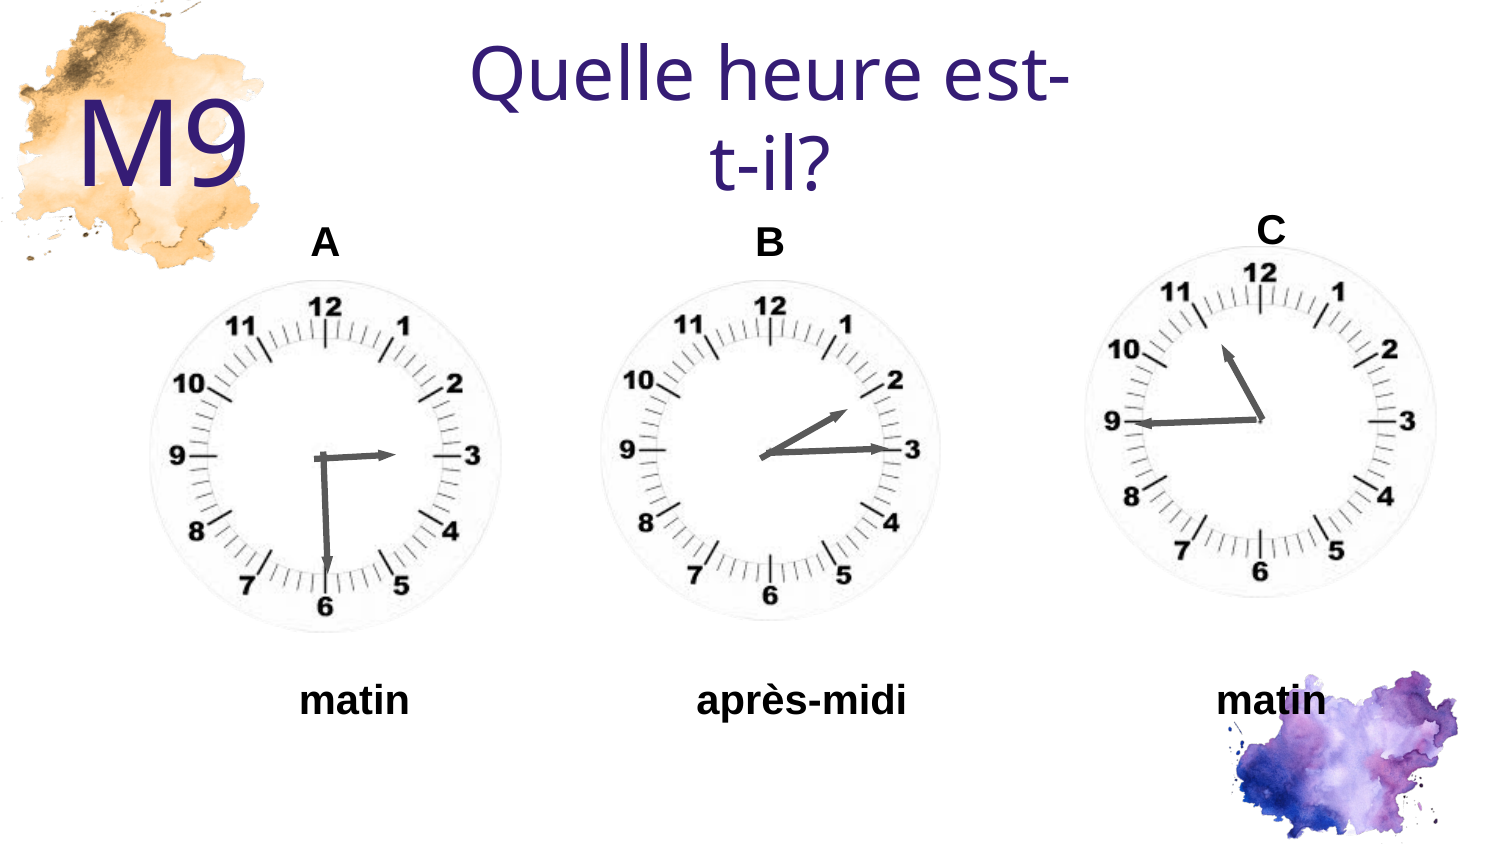

Quelle heure est-t-il?
M9
C
A
B
matin
après-midi
matin